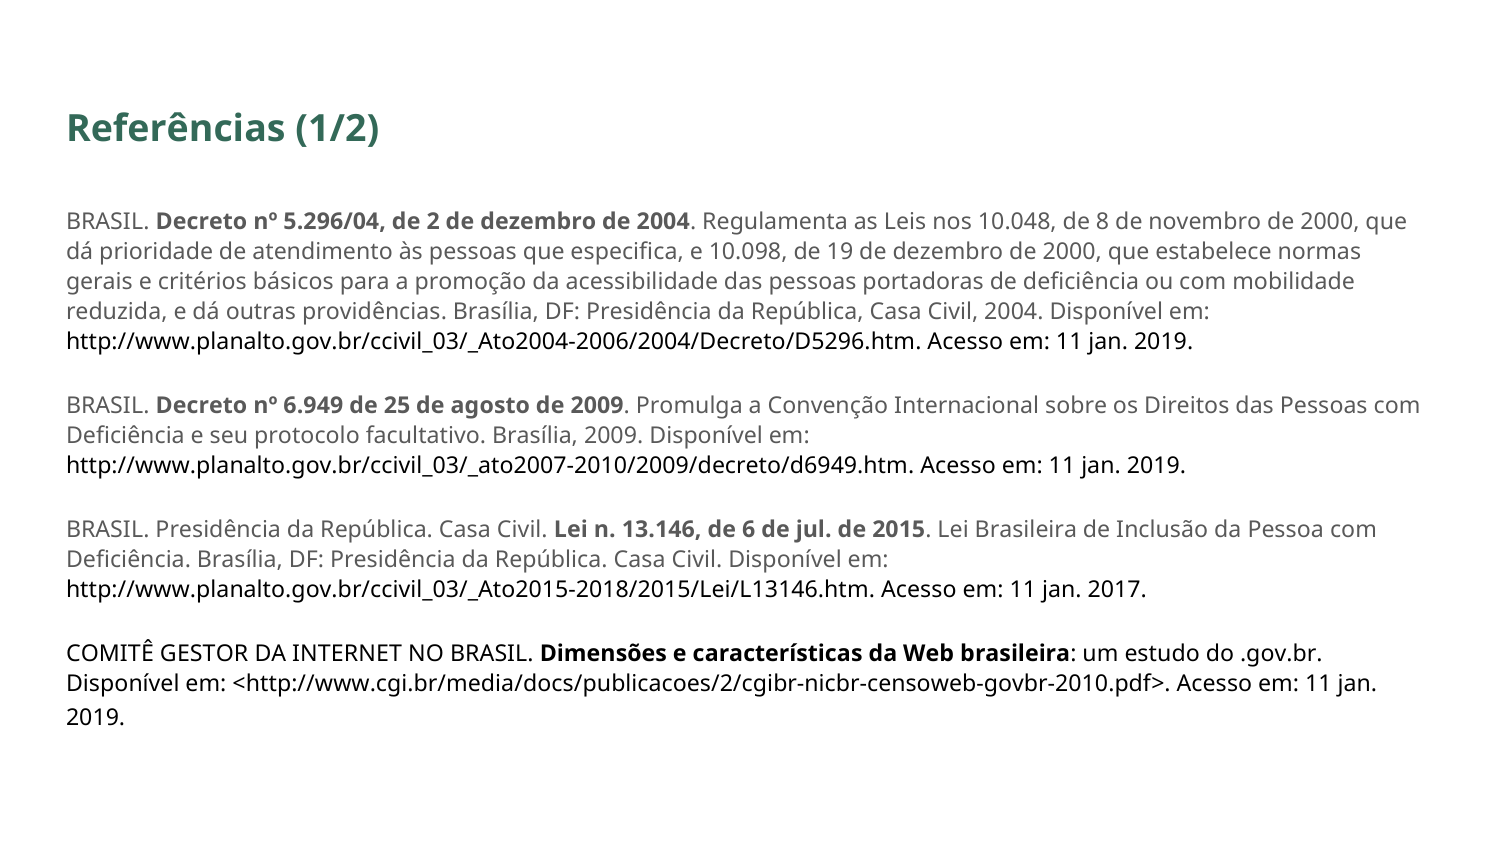

# Referências (1/2)
BRASIL. Decreto nº 5.296/04, de 2 de dezembro de 2004. Regulamenta as Leis nos 10.048, de 8 de novembro de 2000, que dá prioridade de atendimento às pessoas que especifica, e 10.098, de 19 de dezembro de 2000, que estabelece normas gerais e critérios básicos para a promoção da acessibilidade das pessoas portadoras de deficiência ou com mobilidade reduzida, e dá outras providências. Brasília, DF: Presidência da República, Casa Civil, 2004. Disponível em: http://www.planalto.gov.br/ccivil_03/_Ato2004-2006/2004/Decreto/D5296.htm. Acesso em: 11 jan. 2019.
BRASIL. Decreto nº 6.949 de 25 de agosto de 2009. Promulga a Convenção Internacional sobre os Direitos das Pessoas com Deficiência e seu protocolo facultativo. Brasília, 2009. Disponível em: http://www.planalto.gov.br/ccivil_03/_ato2007-2010/2009/decreto/d6949.htm. Acesso em: 11 jan. 2019.
BRASIL. Presidência da República. Casa Civil. Lei n. 13.146, de 6 de jul. de 2015. Lei Brasileira de Inclusão da Pessoa com Deficiência. Brasília, DF: Presidência da República. Casa Civil. Disponível em: http://www.planalto.gov.br/ccivil_03/_Ato2015-2018/2015/Lei/L13146.htm. Acesso em: 11 jan. 2017.
COMITÊ GESTOR DA INTERNET NO BRASIL. Dimensões e características da Web brasileira: um estudo do .gov.br. Disponível em: <http://www.cgi.br/media/docs/publicacoes/2/cgibr-nicbr-censoweb-govbr-2010.pdf>. Acesso em: 11 jan. 2019.